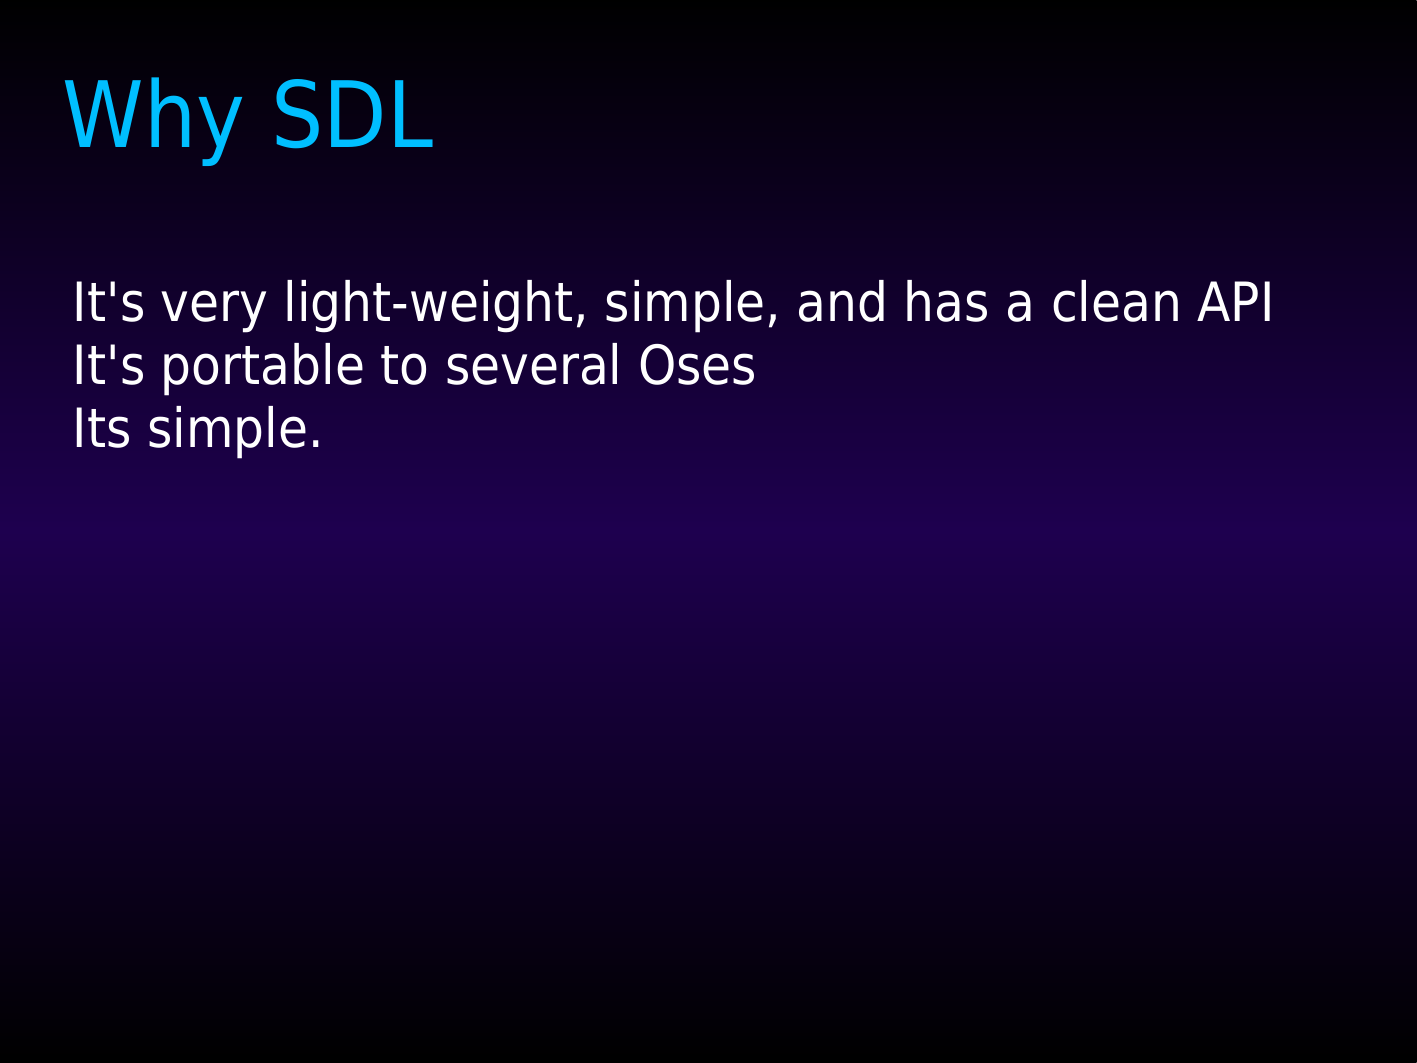

Why SDL
It's very light-weight, simple, and has a clean API
It's portable to several Oses
Its simple.